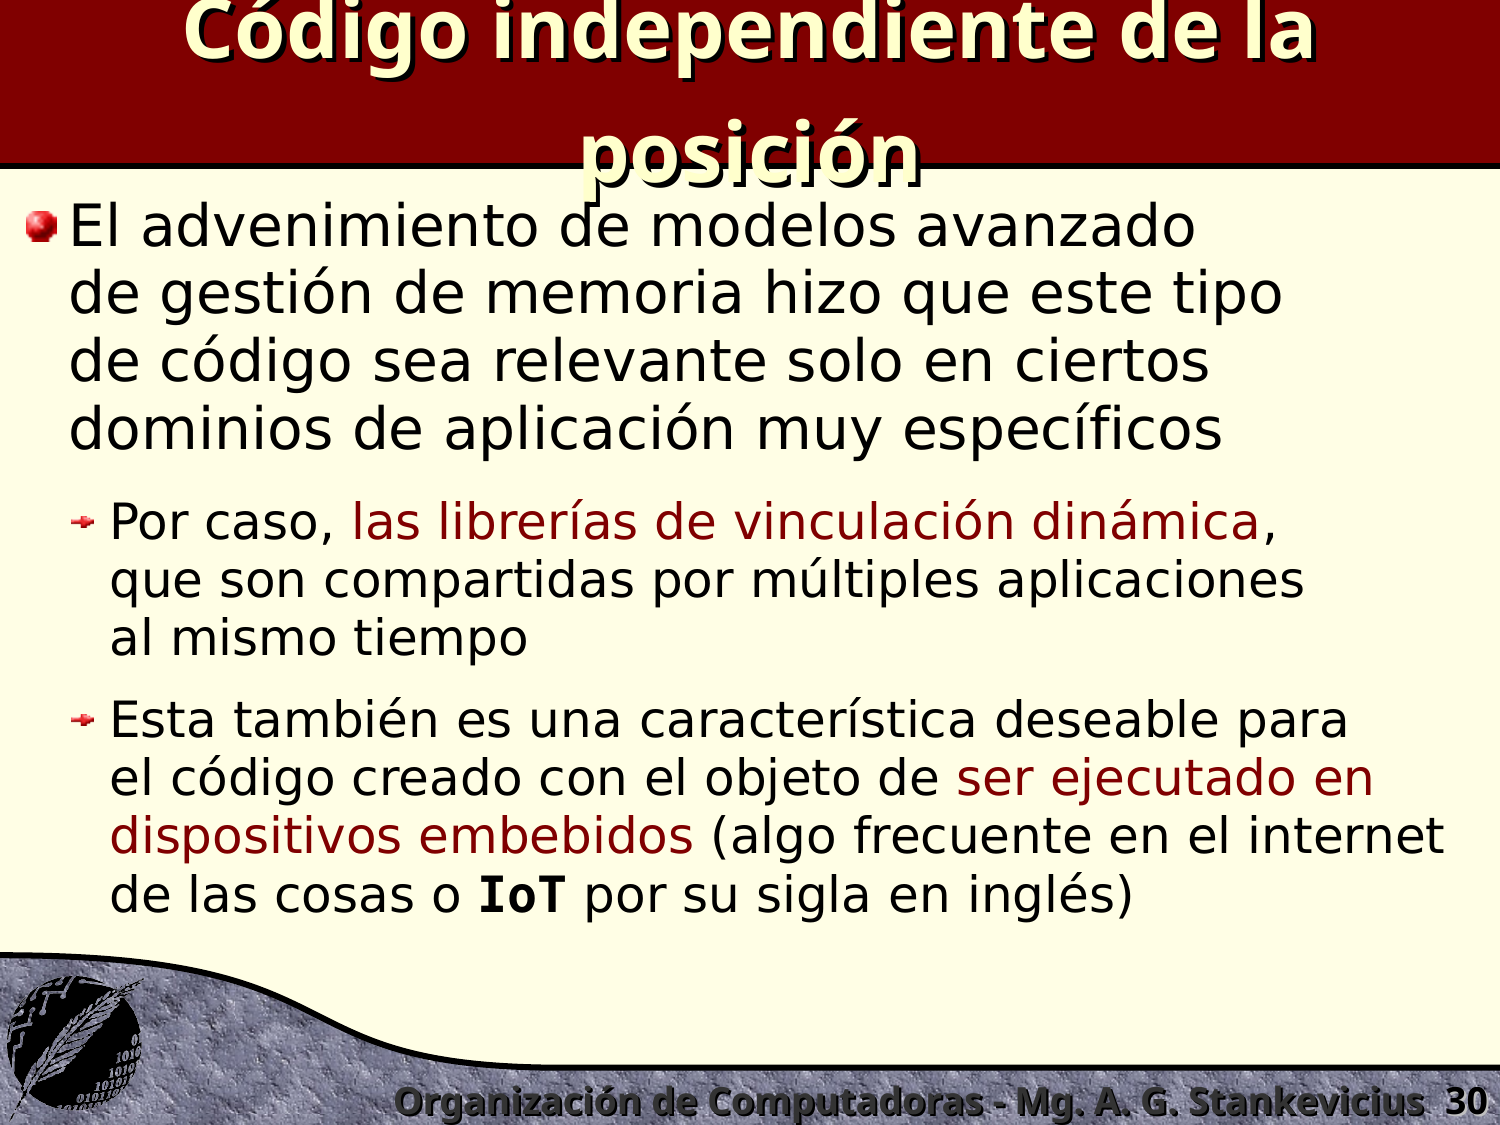

# Código independiente de la posición
El advenimiento de modelos avanzado
de gestión de memoria hizo que este tipo
de código sea relevante solo en ciertos dominios de aplicación muy específicos
Por caso, las librerías de vinculación dinámica,
que son compartidas por múltiples aplicaciones
al mismo tiempo
Esta también es una característica deseable para
el código creado con el objeto de ser ejecutado en dispositivos embebidos (algo frecuente en el internet de las cosas o IoT por su sigla en inglés)
30